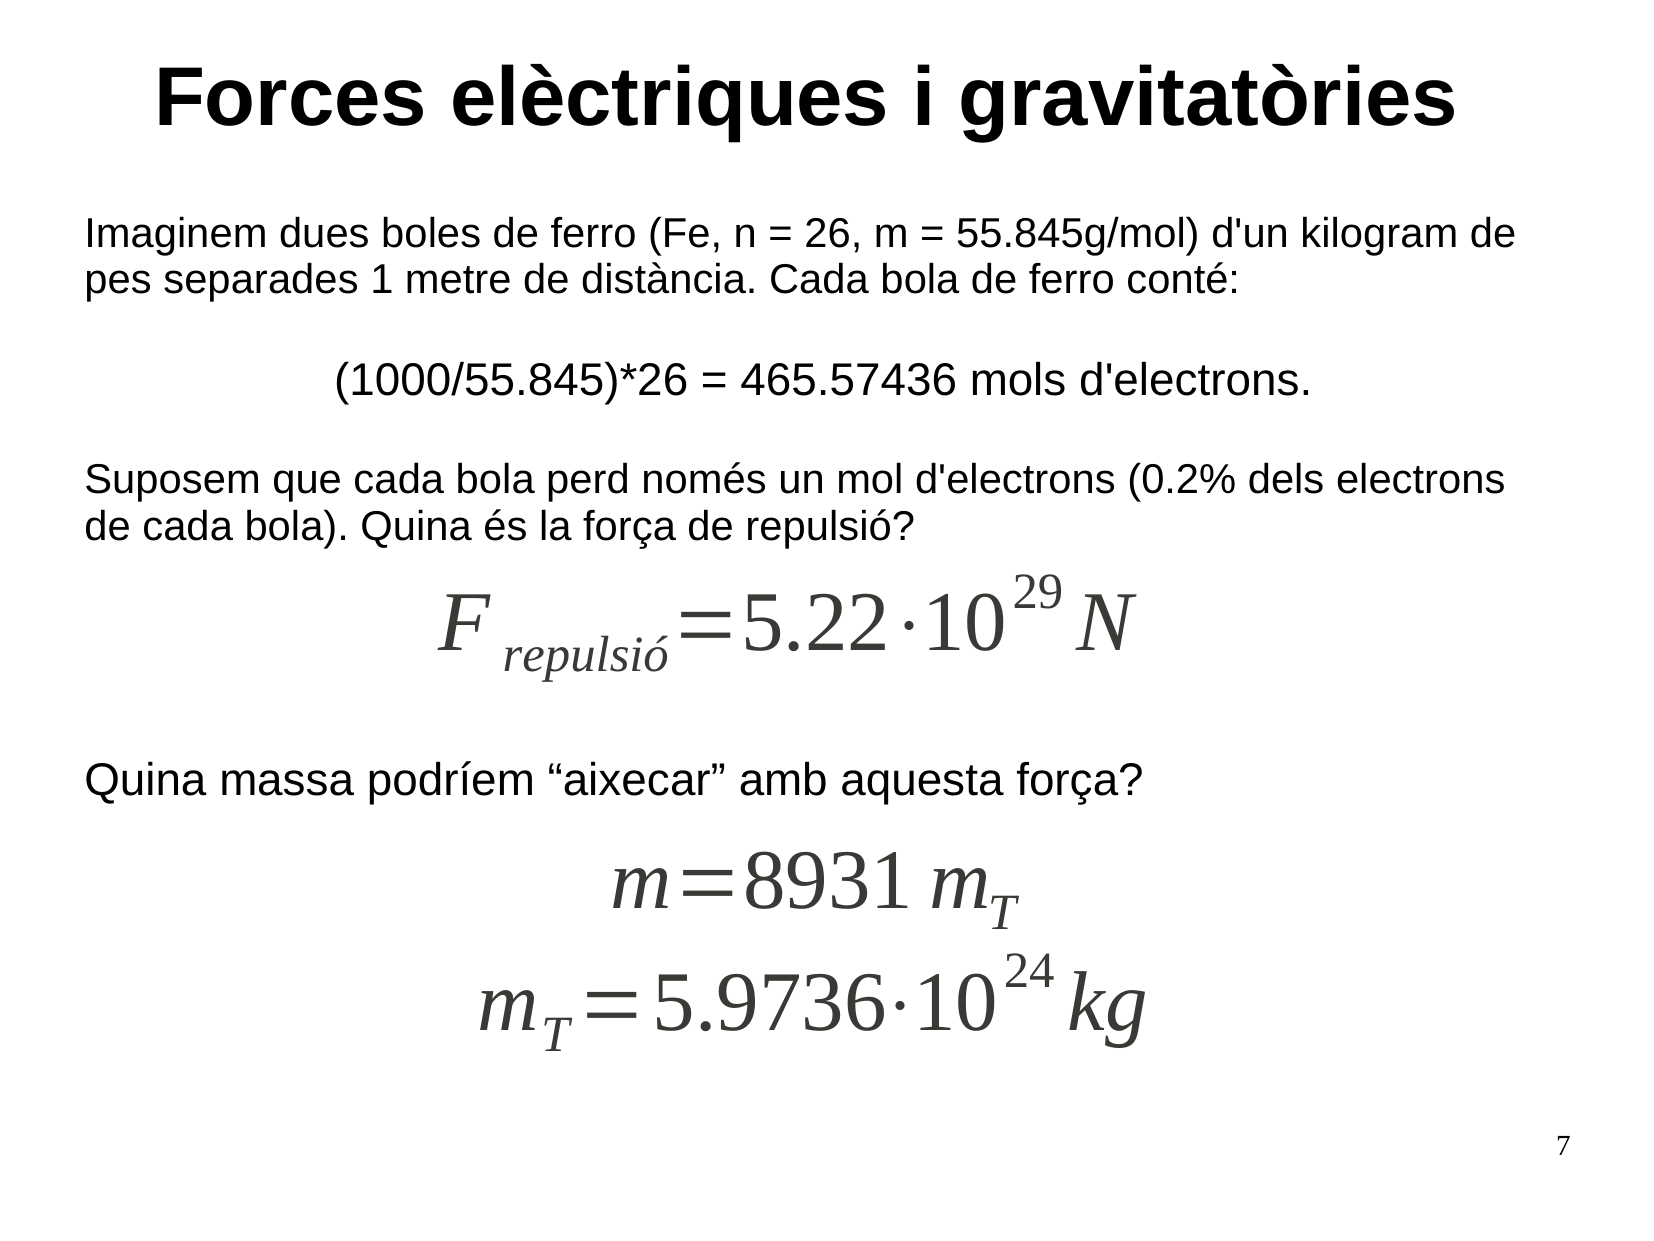

Forces elèctriques i gravitatòries
Imaginem dues boles de ferro (Fe, n = 26, m = 55.845g/mol) d'un kilogram de pes separades 1 metre de distància. Cada bola de ferro conté:
(1000/55.845)*26 = 465.57436 mols d'electrons.
Suposem que cada bola perd només un mol d'electrons (0.2% dels electrons de cada bola). Quina és la força de repulsió?
Quina massa podríem “aixecar” amb aquesta força?
7